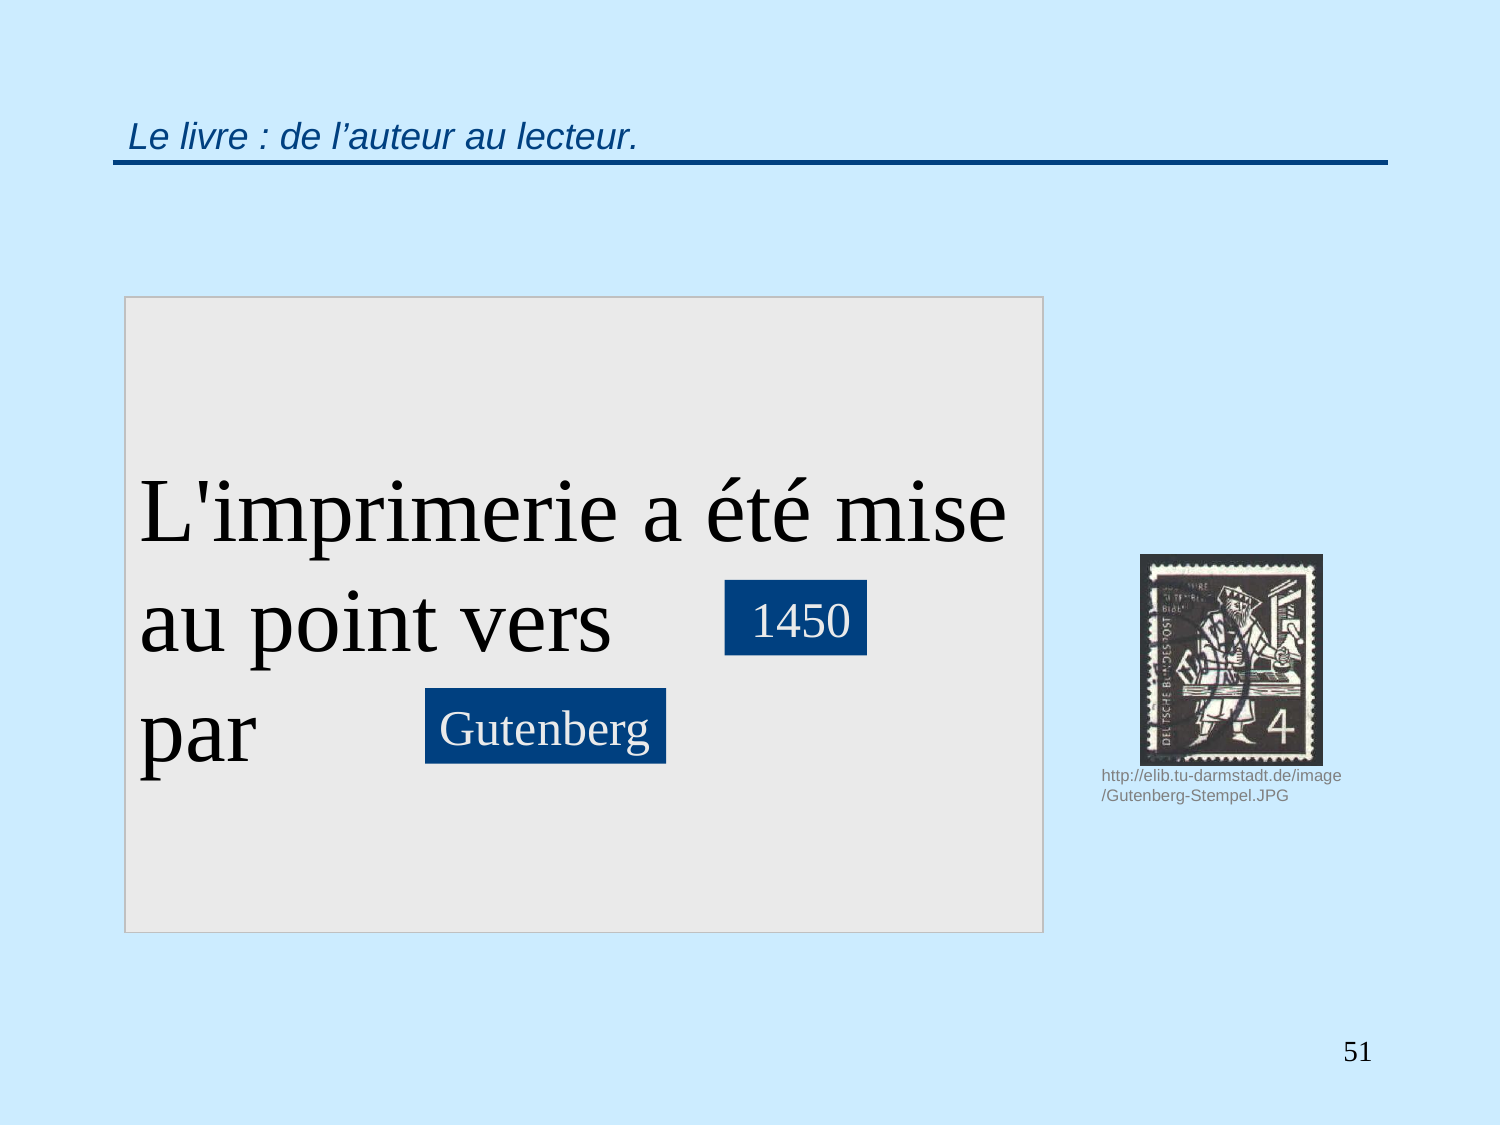

Le livre : de l’auteur au lecteur.
# L'imprimerie a été mise au point vers	 ... par		...	 ?
http://elib.tu-darmstadt.de/image
/Gutenberg-Stempel.JPG
 1450
Gutenberg
51